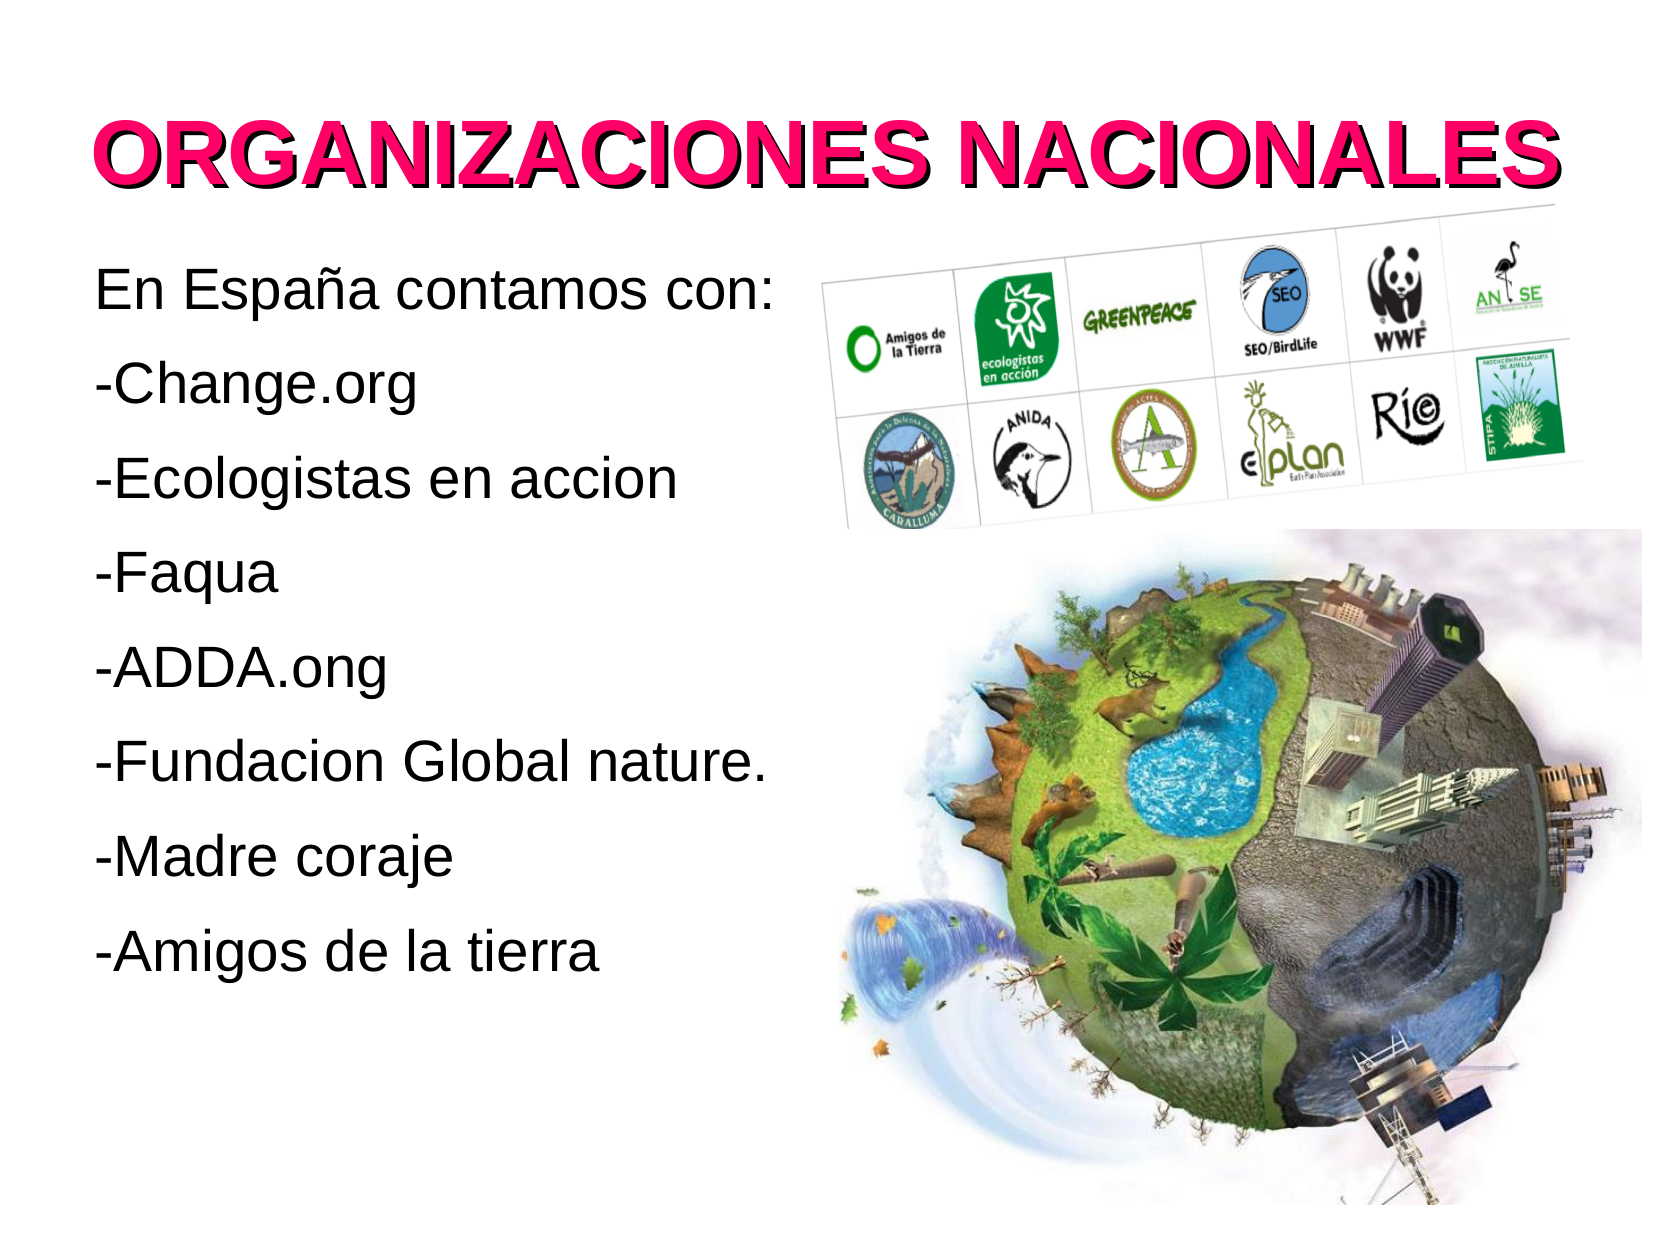

# ORGANIZACIONES NACIONALES
En España contamos con:
-Change.org
-Ecologistas en accion
-Faqua
-ADDA.ong
-Fundacion Global nature.
-Madre coraje
-Amigos de la tierra